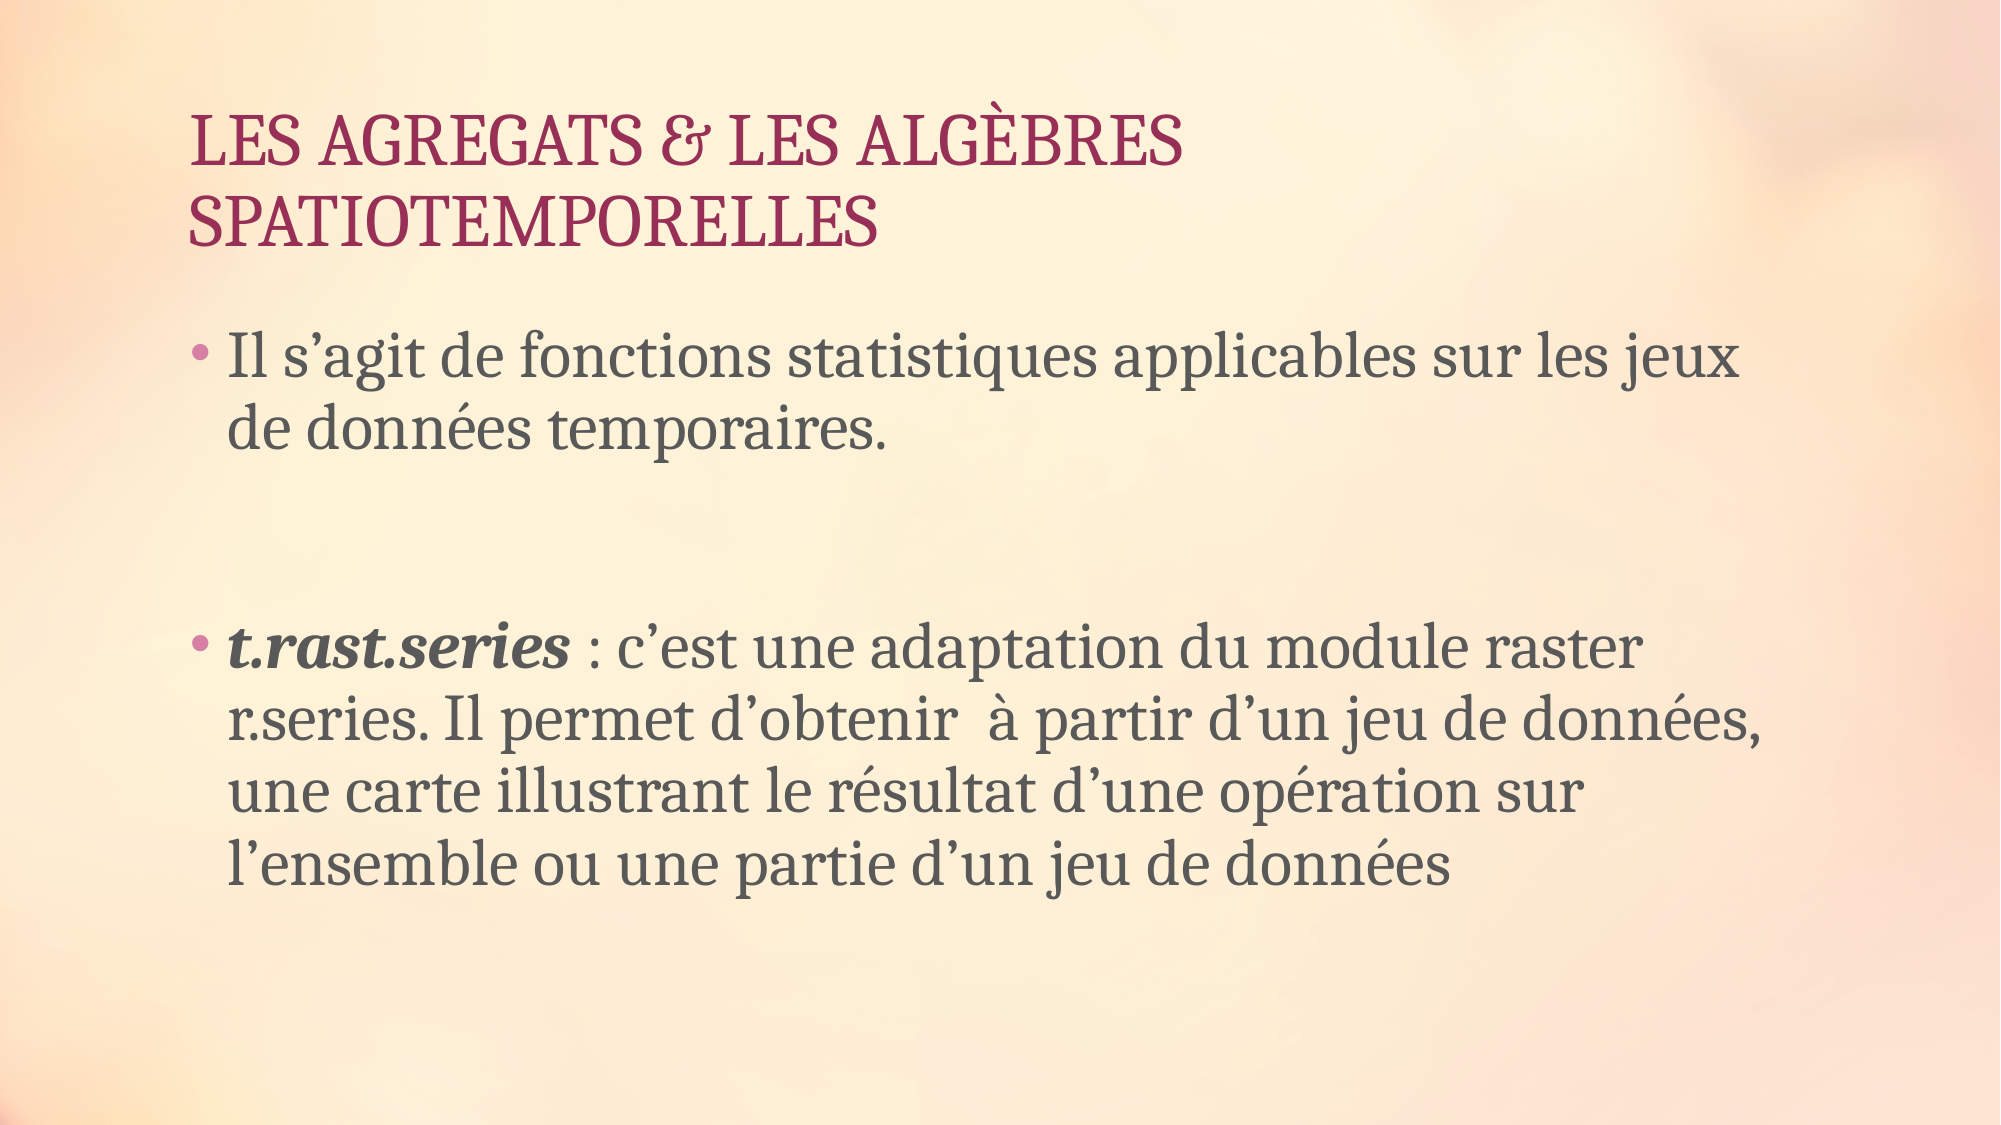

# LES AGREGATS & LES ALGÈBRES SPATIOTEMPORELLES
Il s’agit de fonctions statistiques applicables sur les jeux de données temporaires.
t.rast.series : c’est une adaptation du module raster r.series. Il permet d’obtenir à partir d’un jeu de données, une carte illustrant le résultat d’une opération sur l’ensemble ou une partie d’un jeu de données